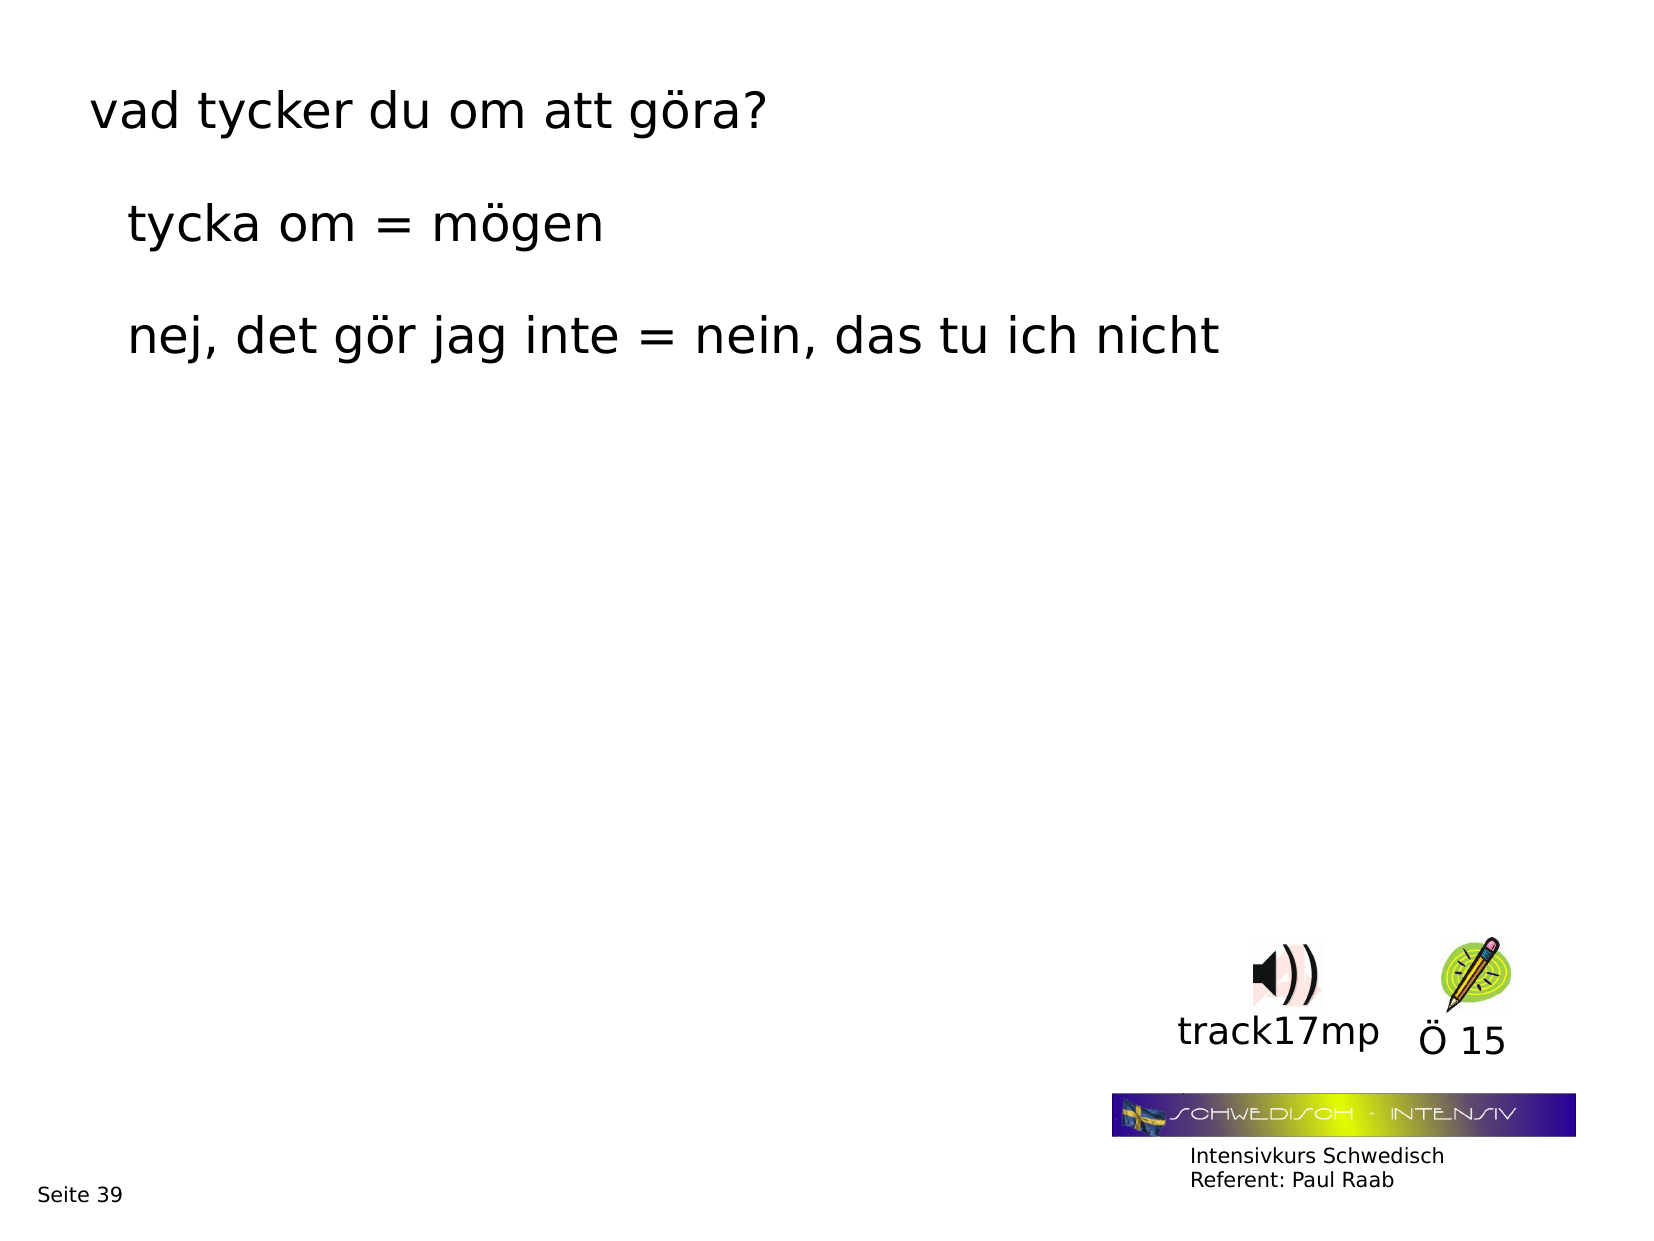

vad tycker du om att göra?
tycka om = mögen
nej, det gör jag inte = nein, das tu ich nicht
track17mp
Ö 15